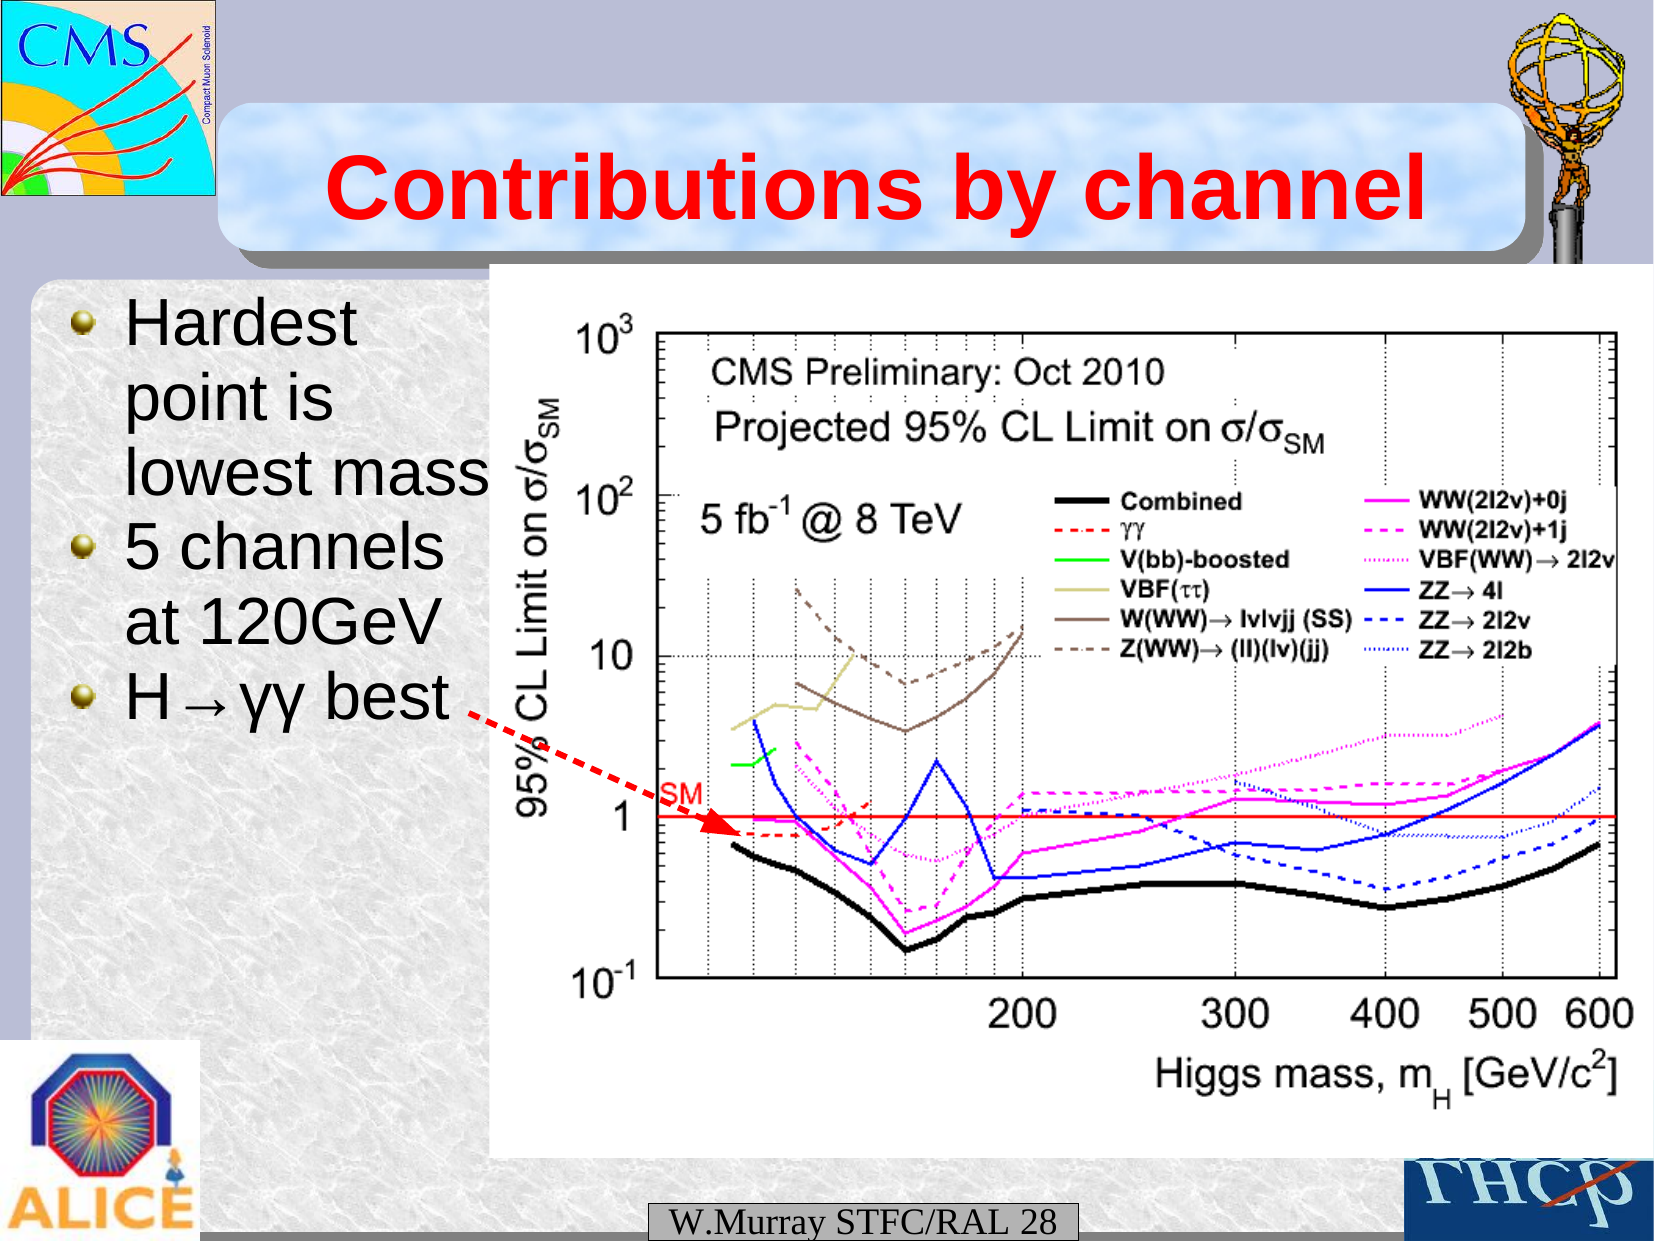

# Contributions by channel
Hardest point is lowest mass
5 channels at 120GeV
H→γγ best